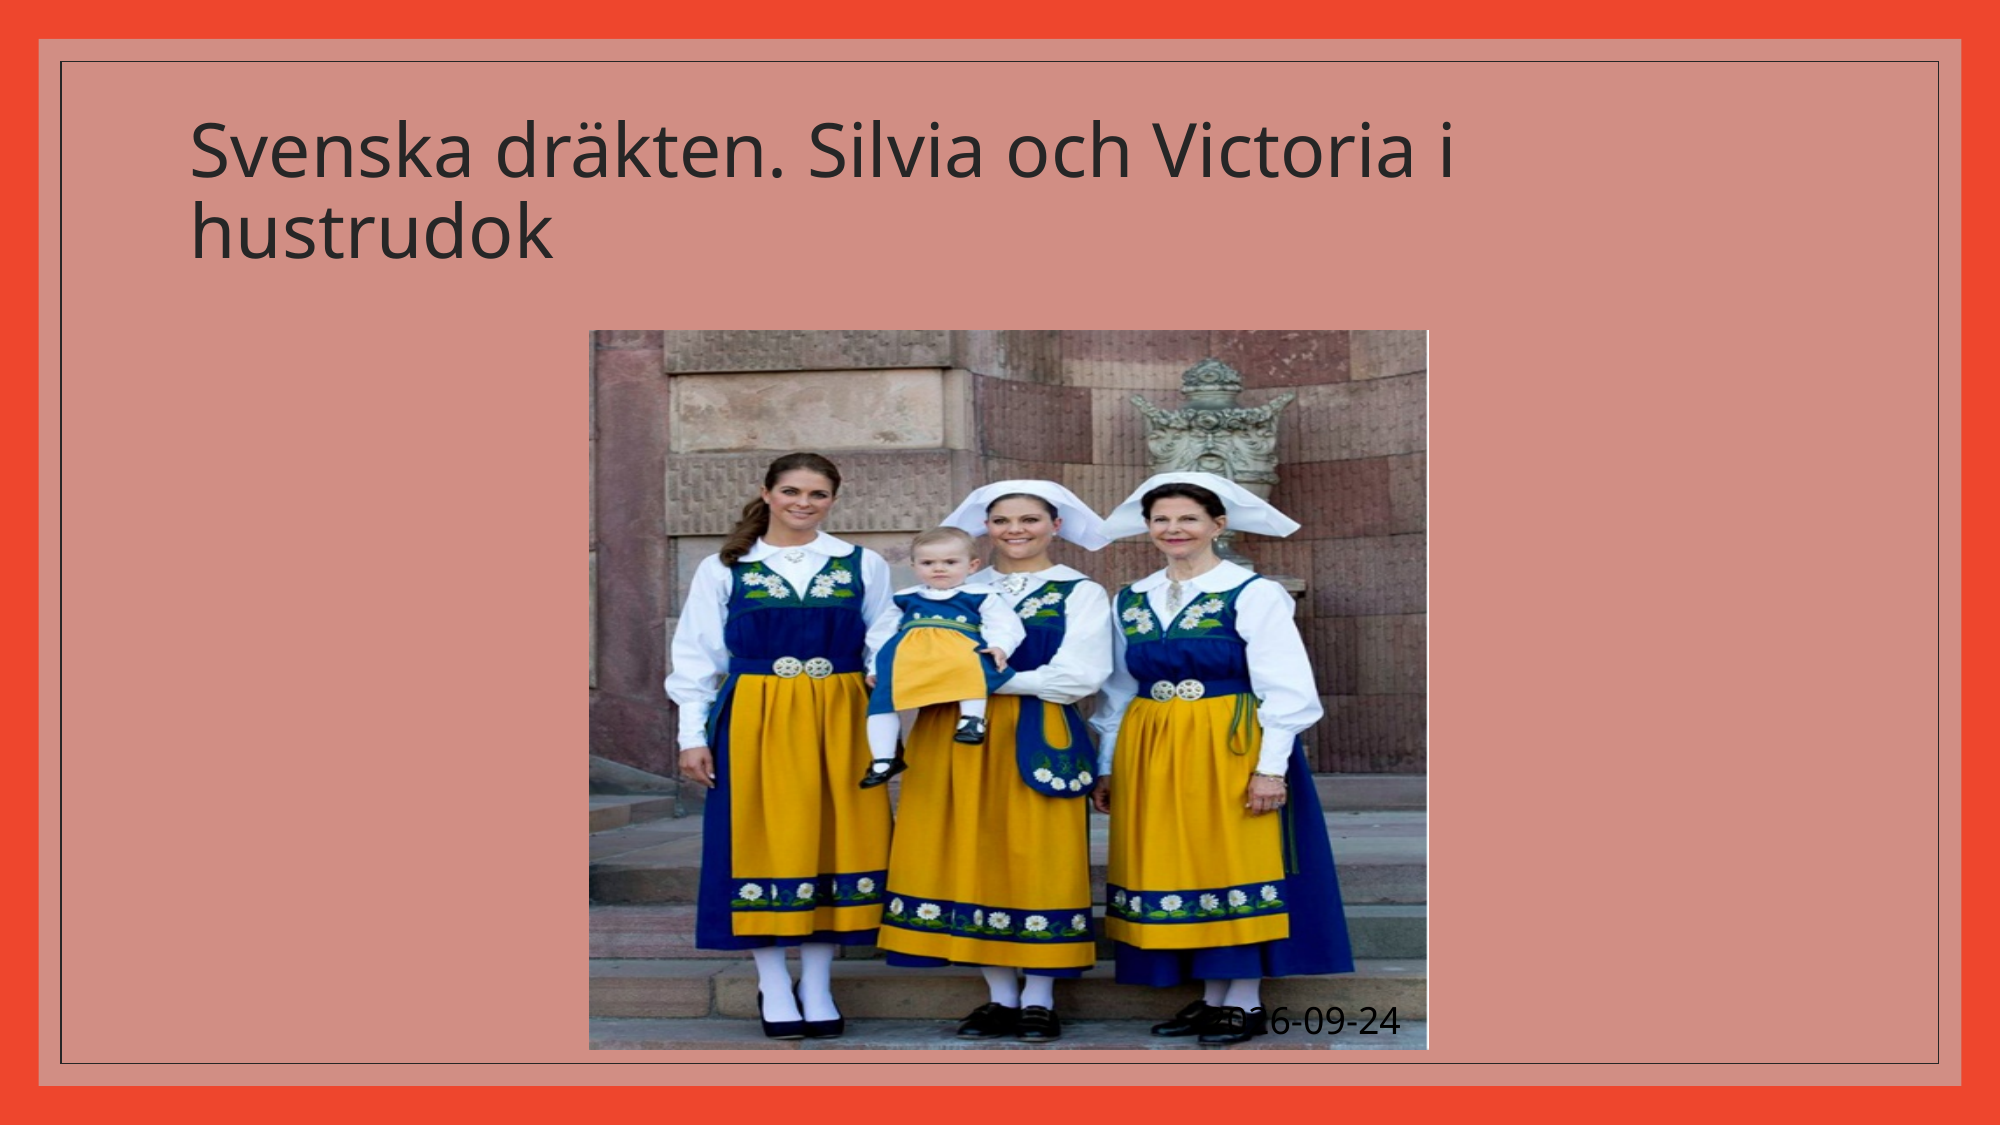

# Svenska dräkten. Silvia och Victoria i hustrudok